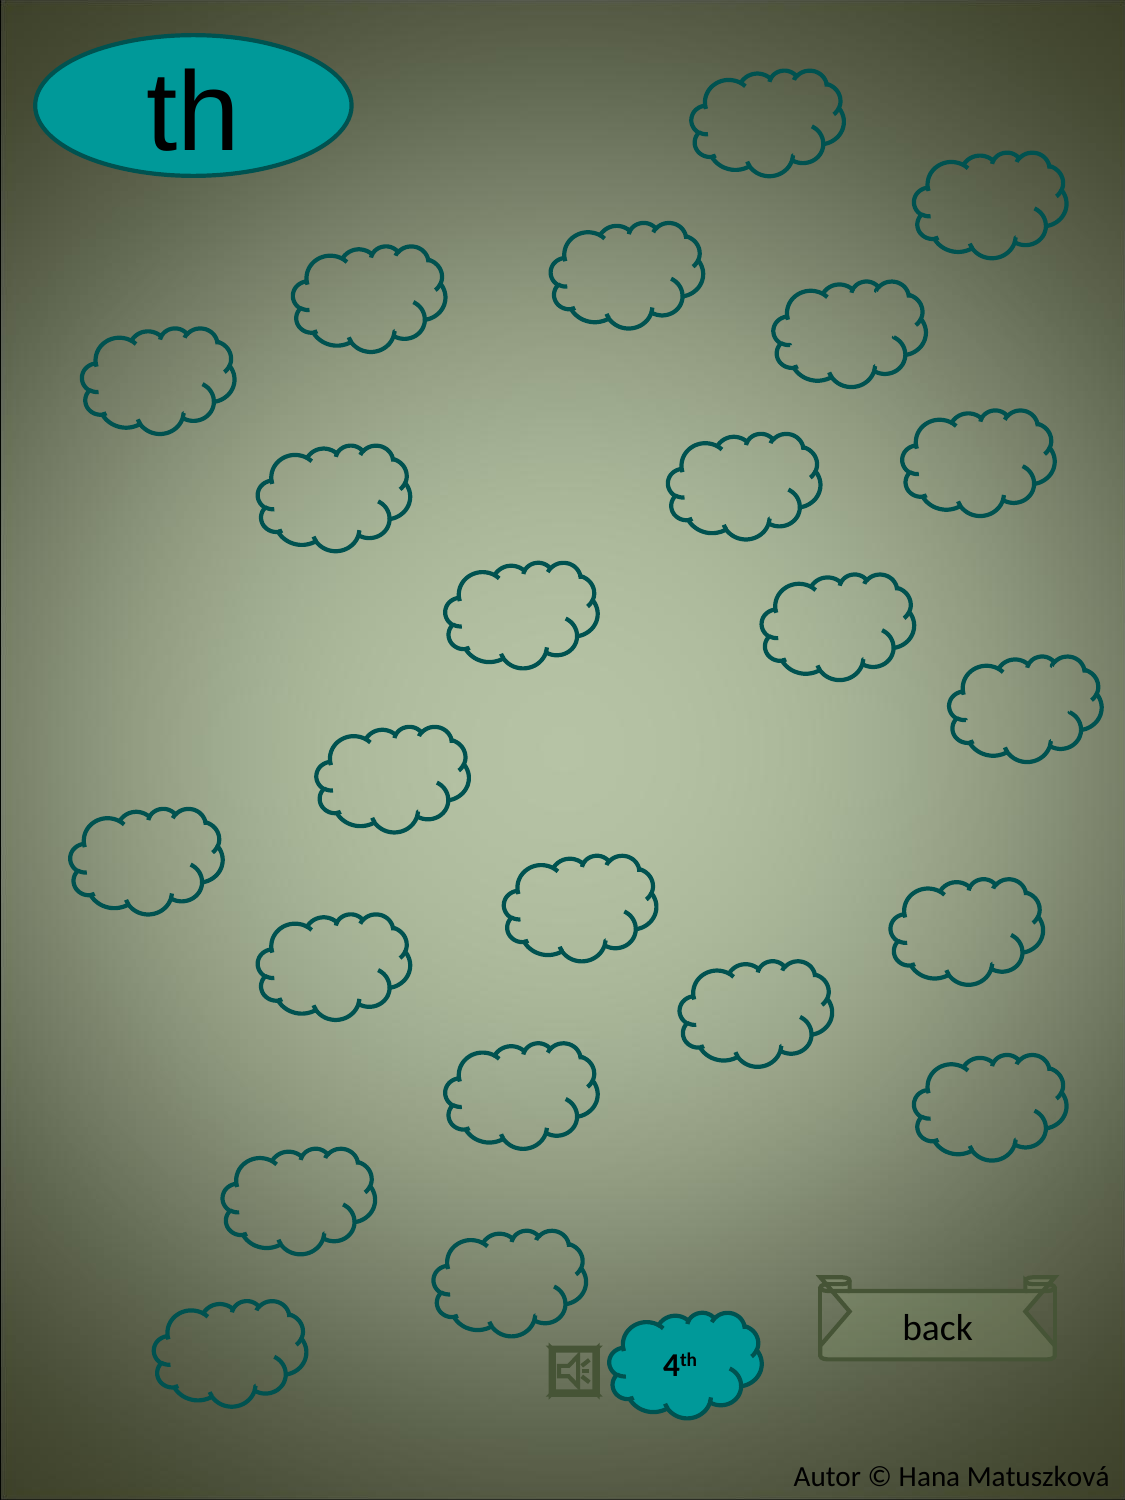

th
back
4th
Autor © Hana Matuszková